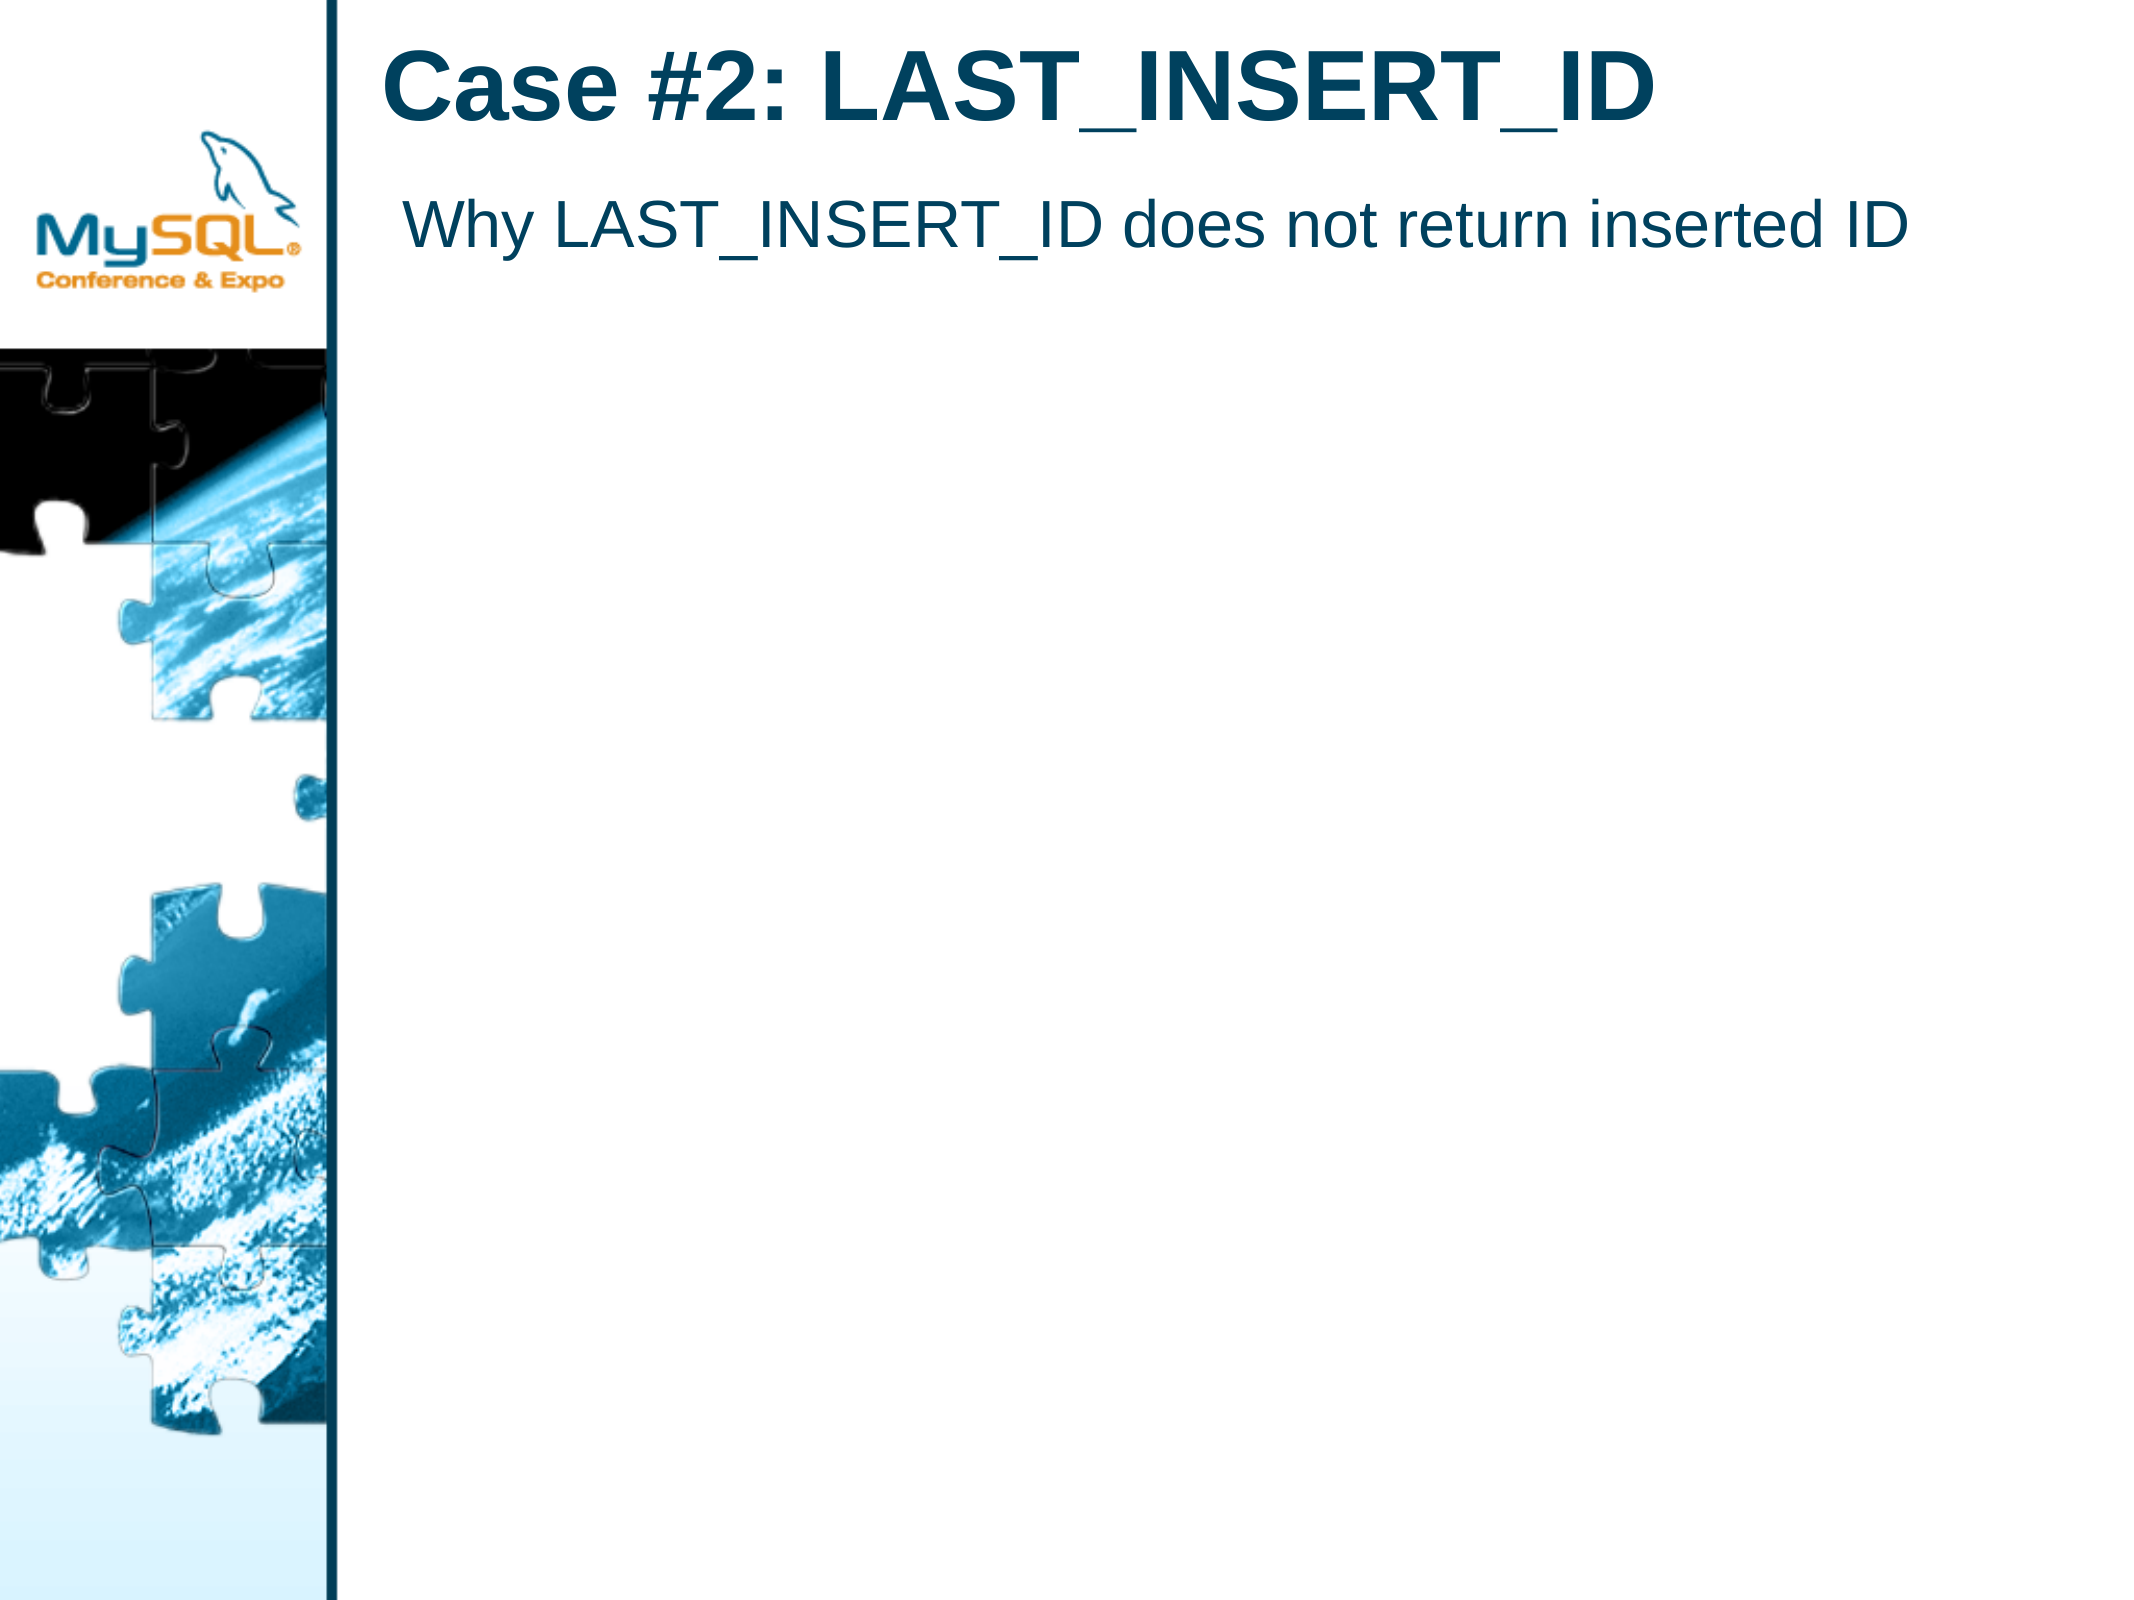

# Case #2: LAST_INSERT_ID
Why LAST_INSERT_ID does not return inserted ID